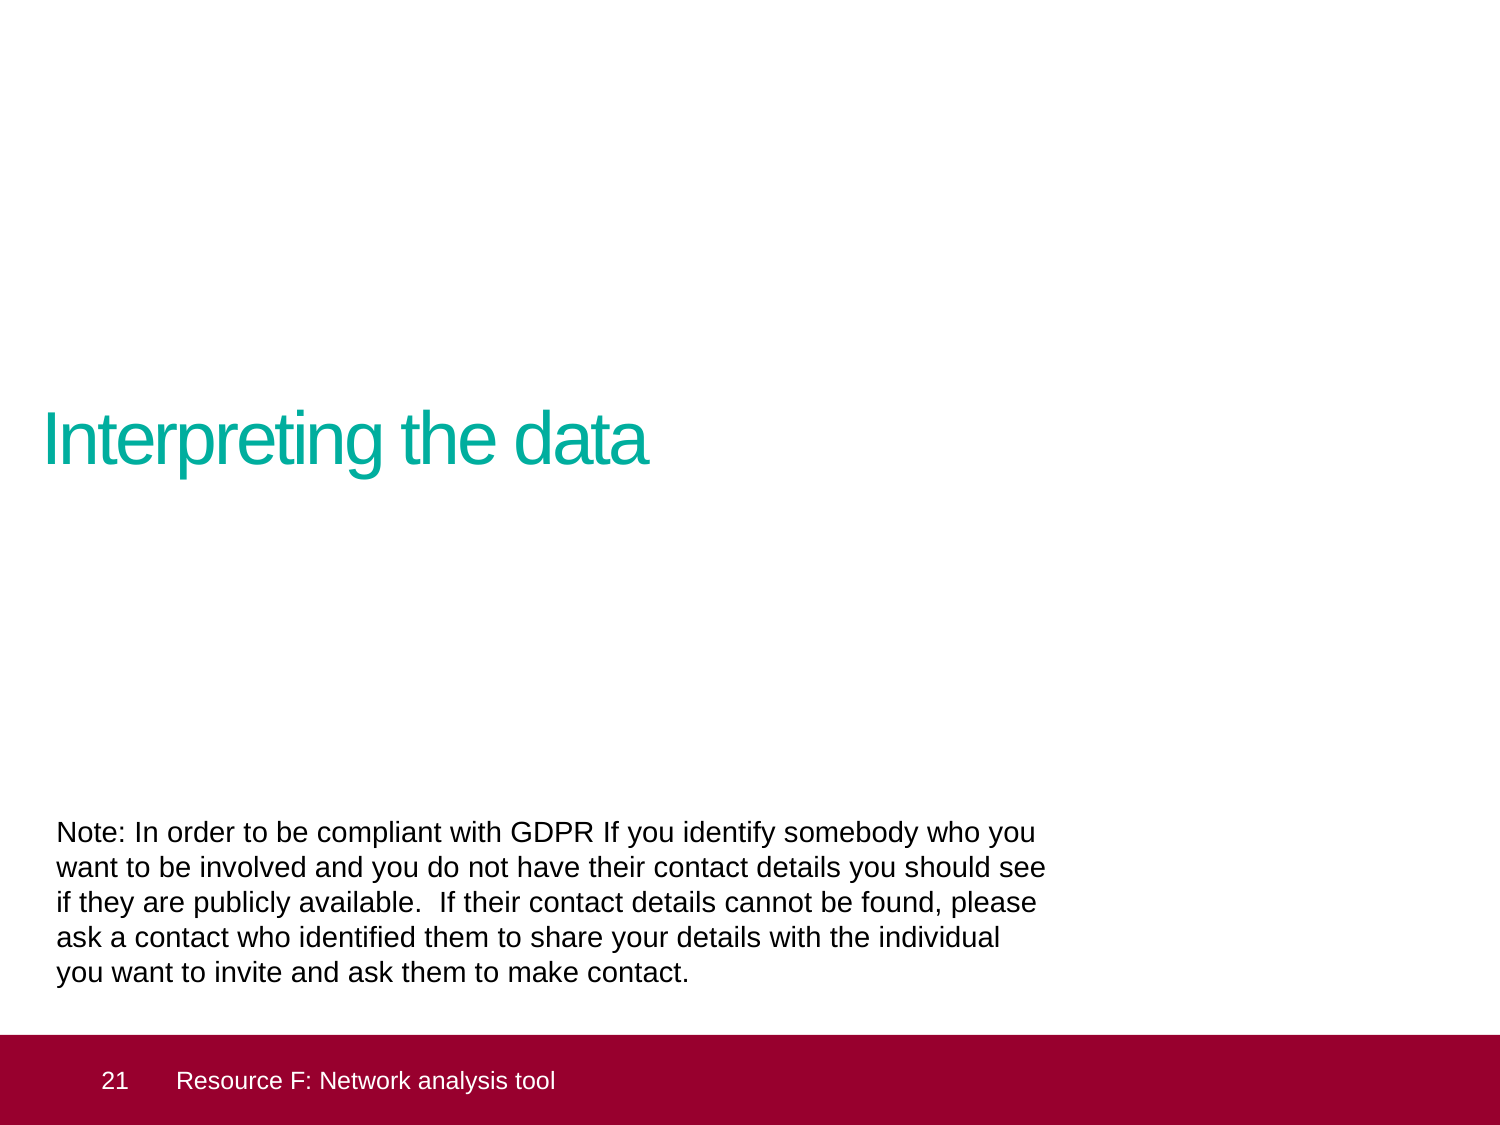

# Interpreting the data
Note: In order to be compliant with GDPR If you identify somebody who you want to be involved and you do not have their contact details you should see if they are publicly available.  If their contact details cannot be found, please ask a contact who identified them to share your details with the individual you want to invite and ask them to make contact.
Resource F: Network analysis tool